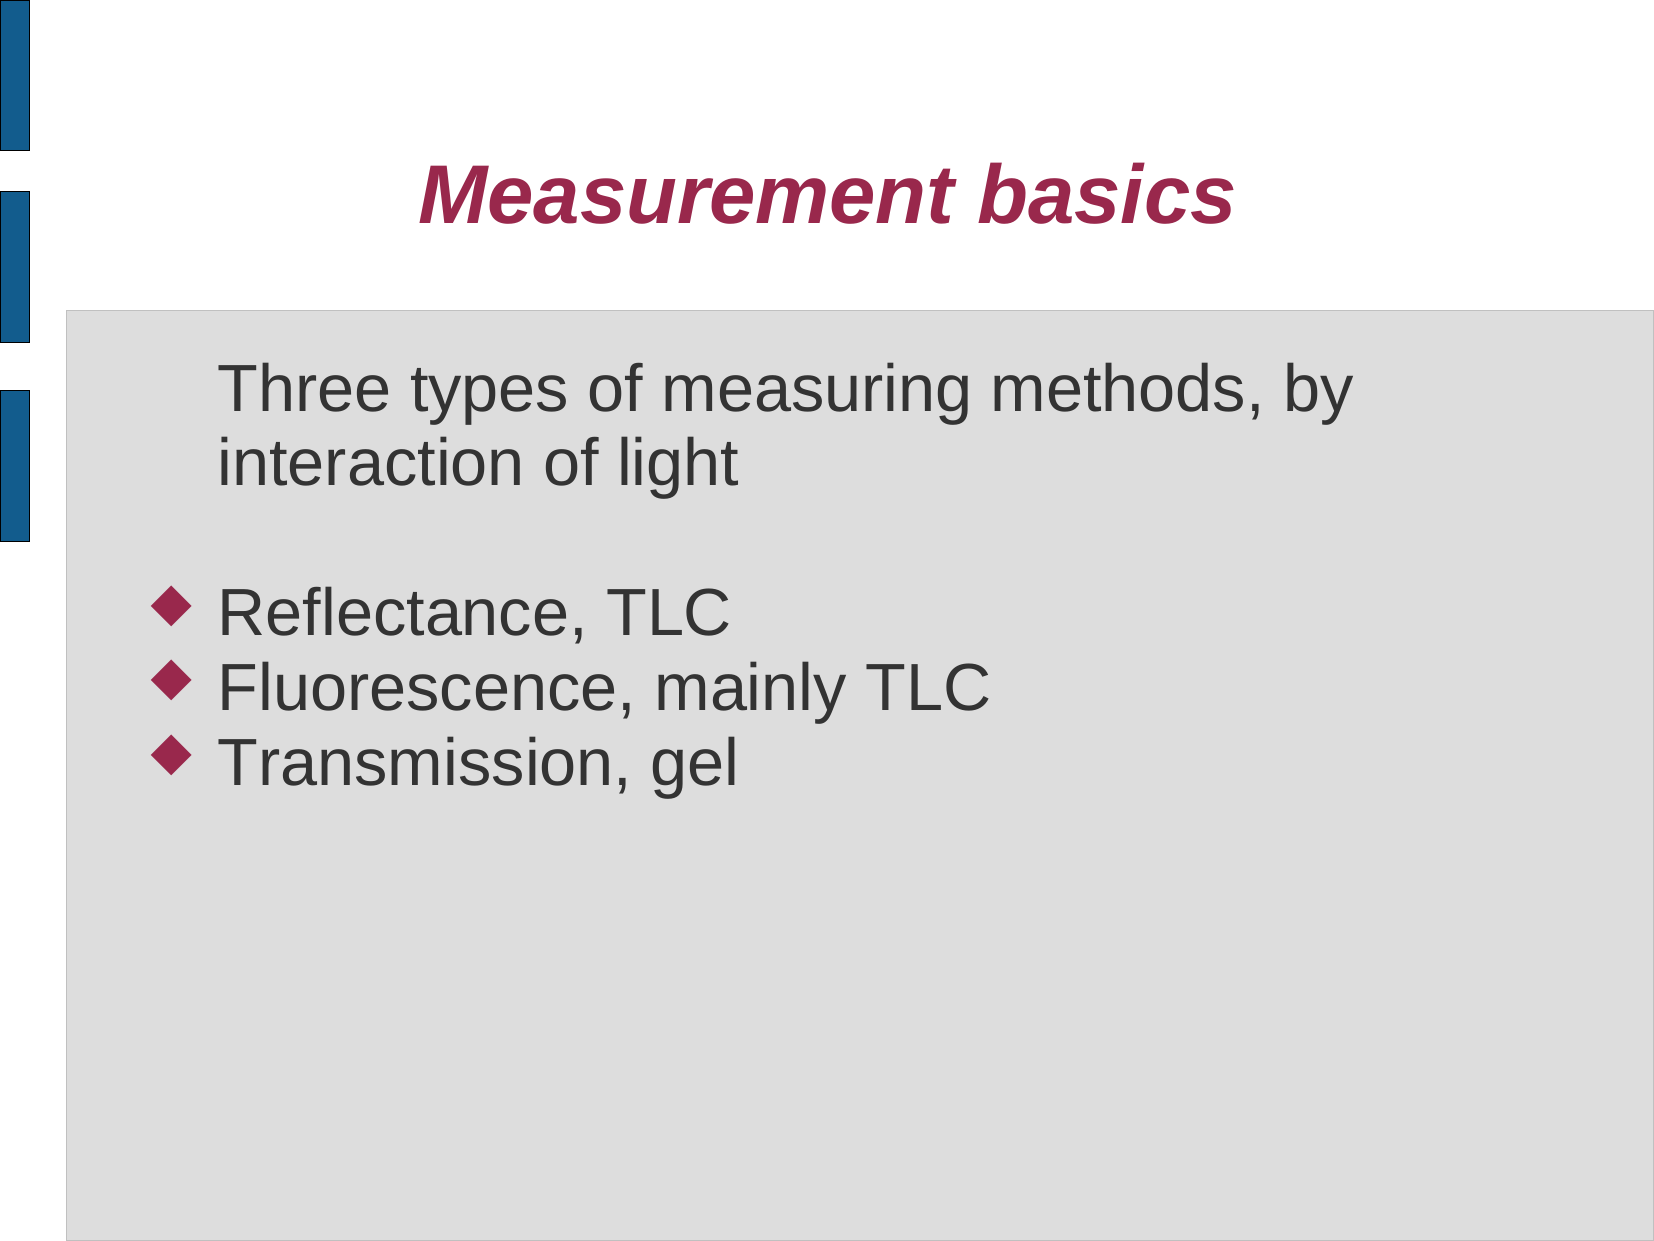

# Measurement basics
Three types of measuring methods, by interaction of light
Reflectance, TLC
Fluorescence, mainly TLC
Transmission, gel